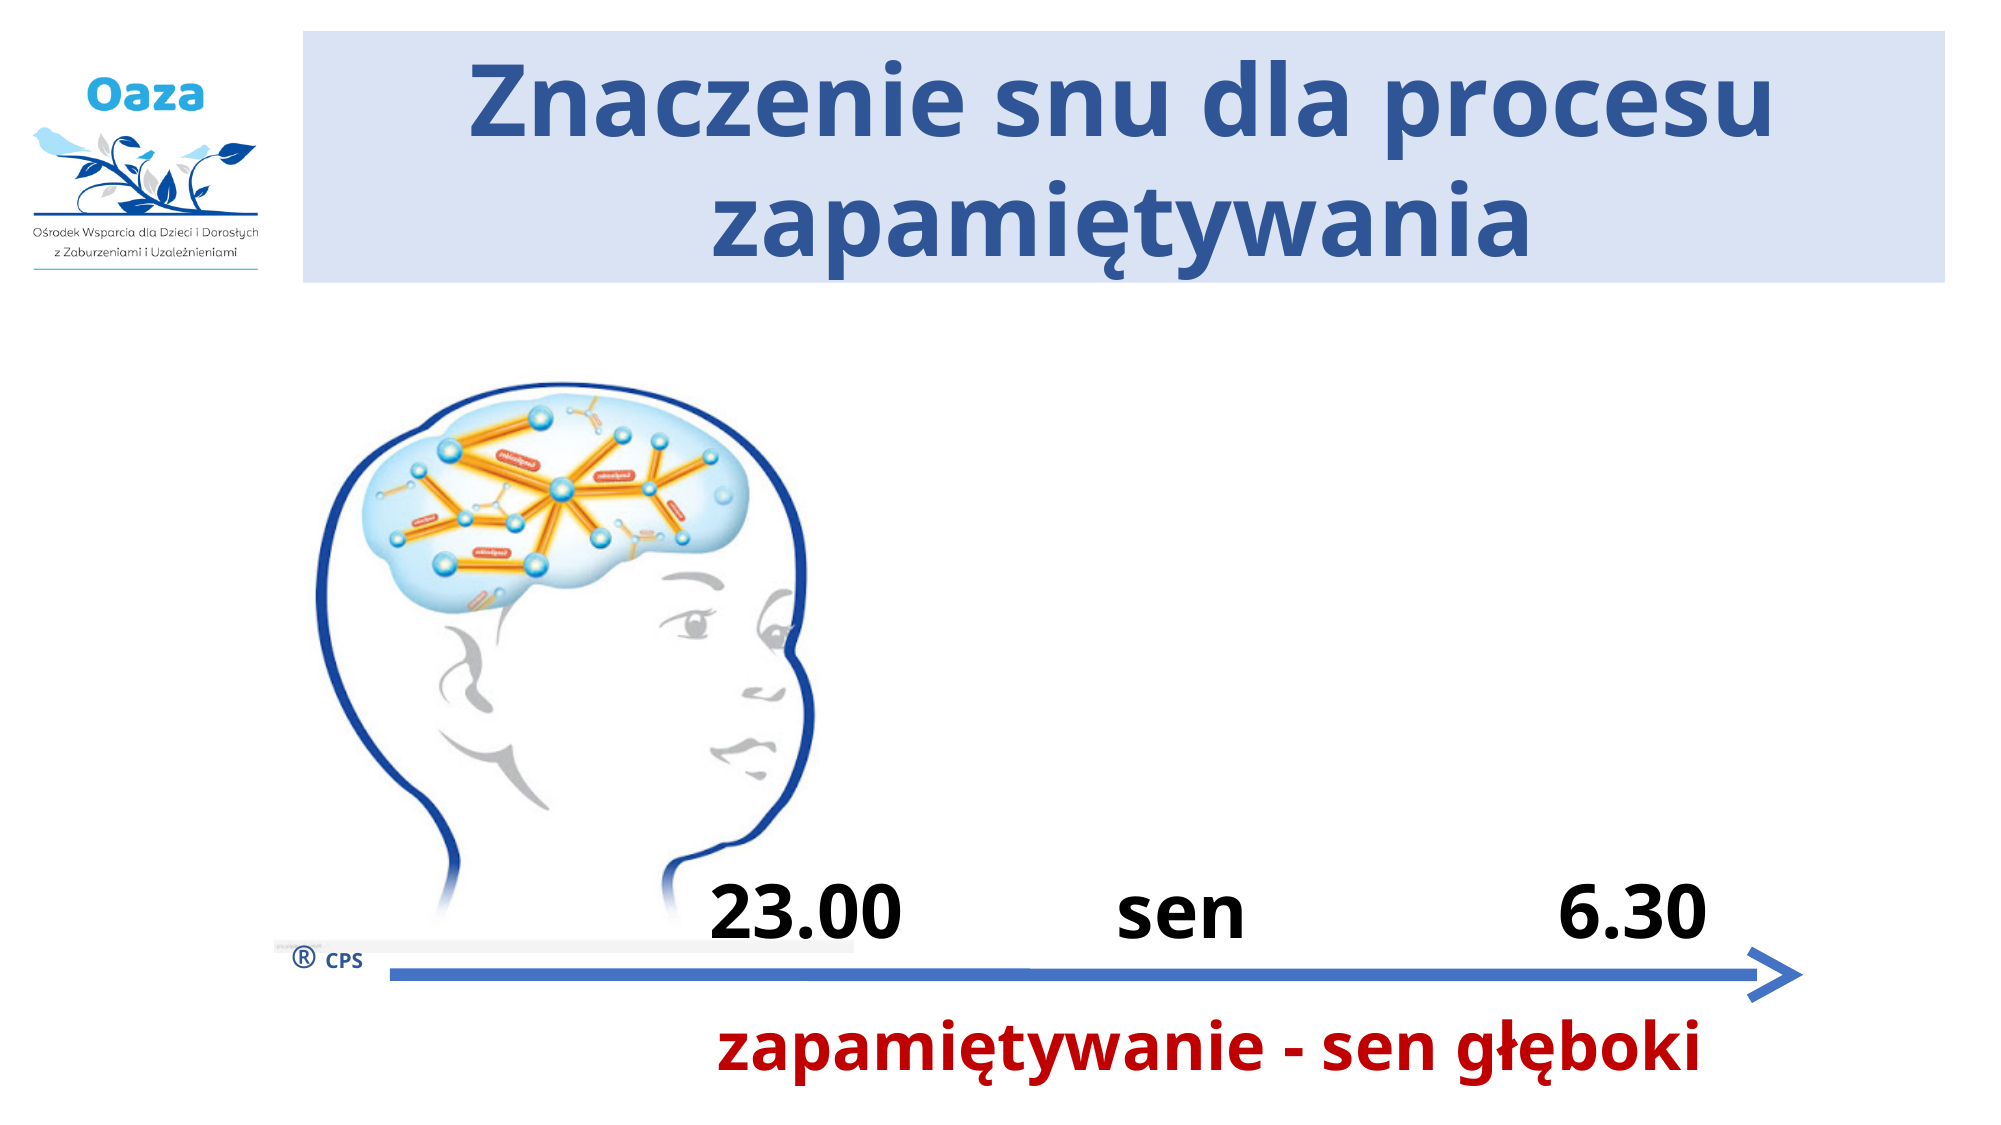

Znaczenie snu dla procesu zapamiętywania
23.00 sen 6.30
zapamiętywanie - sen głęboki
® CPS